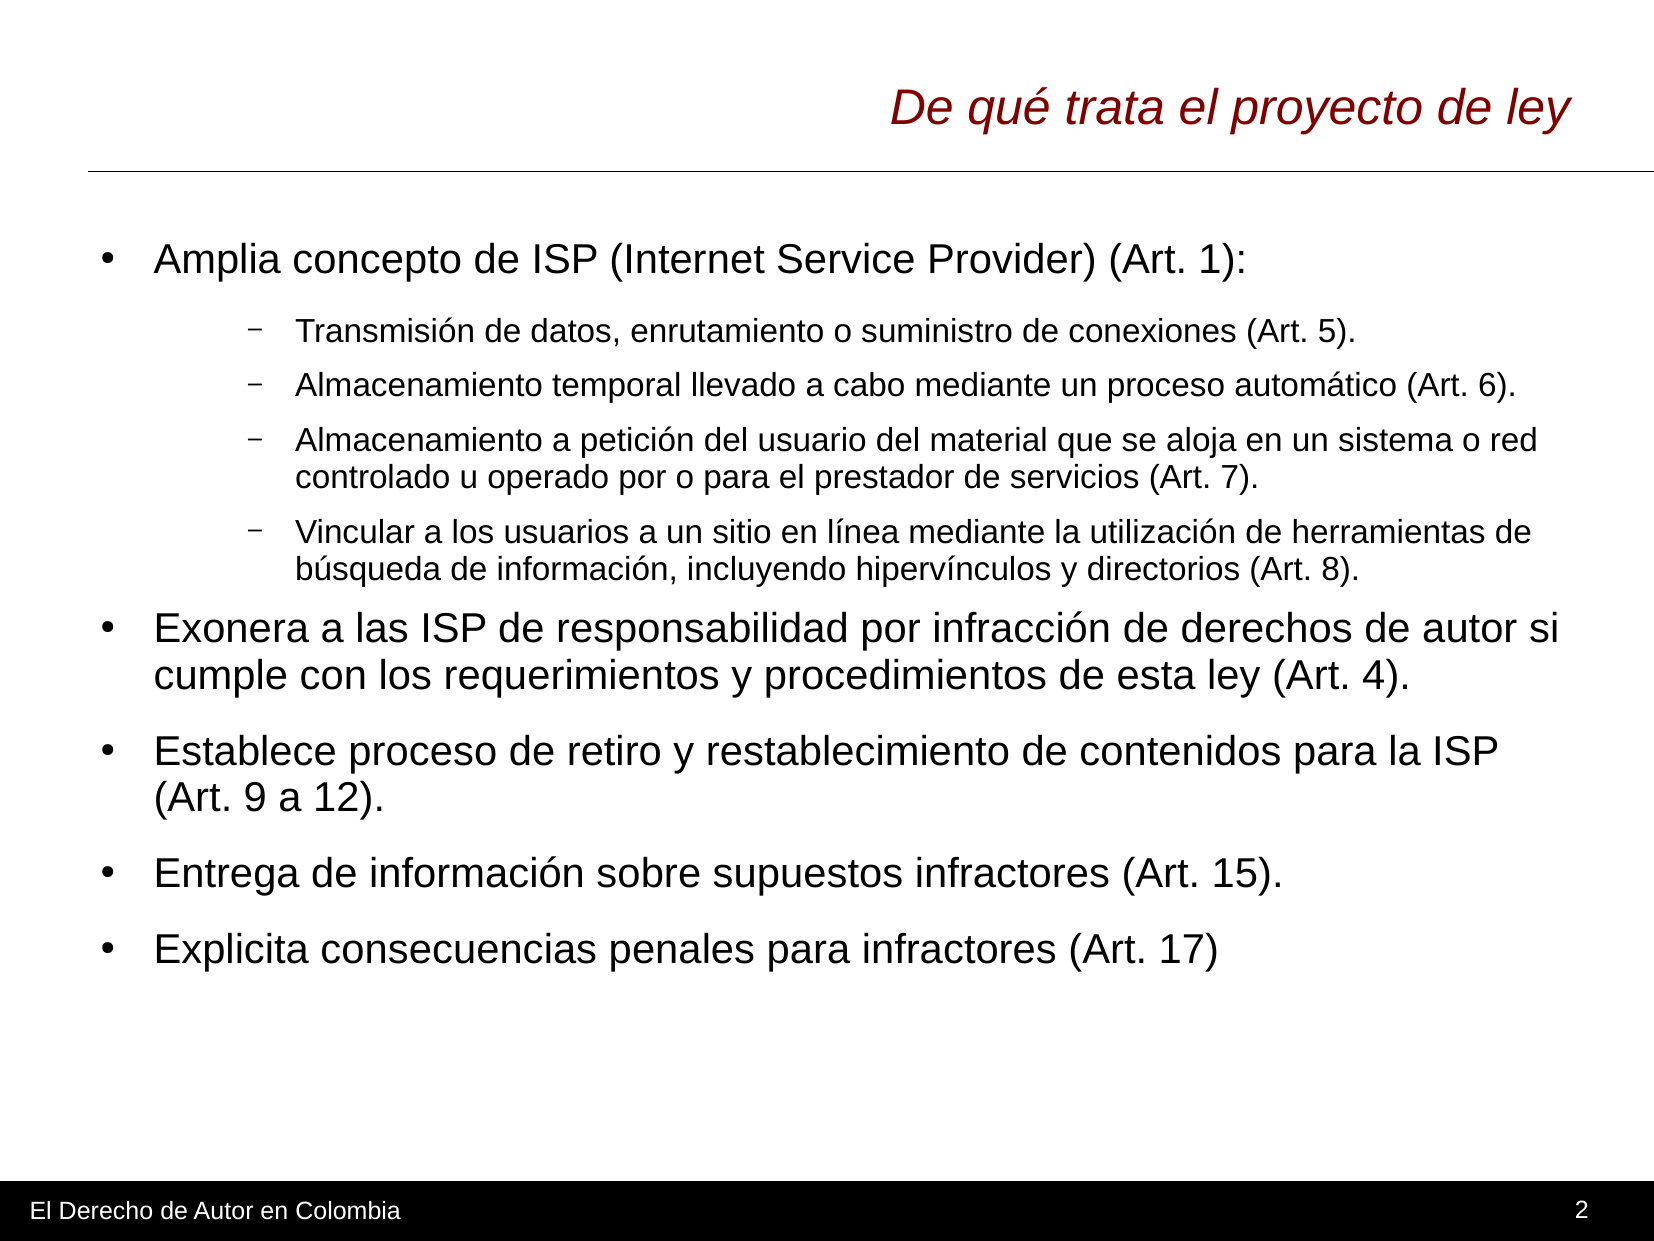

# De qué trata el proyecto de ley
Amplia concepto de ISP (Internet Service Provider) (Art. 1):
Transmisión de datos, enrutamiento o suministro de conexiones (Art. 5).
Almacenamiento temporal llevado a cabo mediante un proceso automático (Art. 6).
Almacenamiento a petición del usuario del material que se aloja en un sistema o red controlado u operado por o para el prestador de servicios (Art. 7).
Vincular a los usuarios a un sitio en línea mediante la utilización de herramientas de búsqueda de información, incluyendo hipervínculos y directorios (Art. 8).
Exonera a las ISP de responsabilidad por infracción de derechos de autor si cumple con los requerimientos y procedimientos de esta ley (Art. 4).
Establece proceso de retiro y restablecimiento de contenidos para la ISP (Art. 9 a 12).
Entrega de información sobre supuestos infractores (Art. 15).
Explicita consecuencias penales para infractores (Art. 17)
2